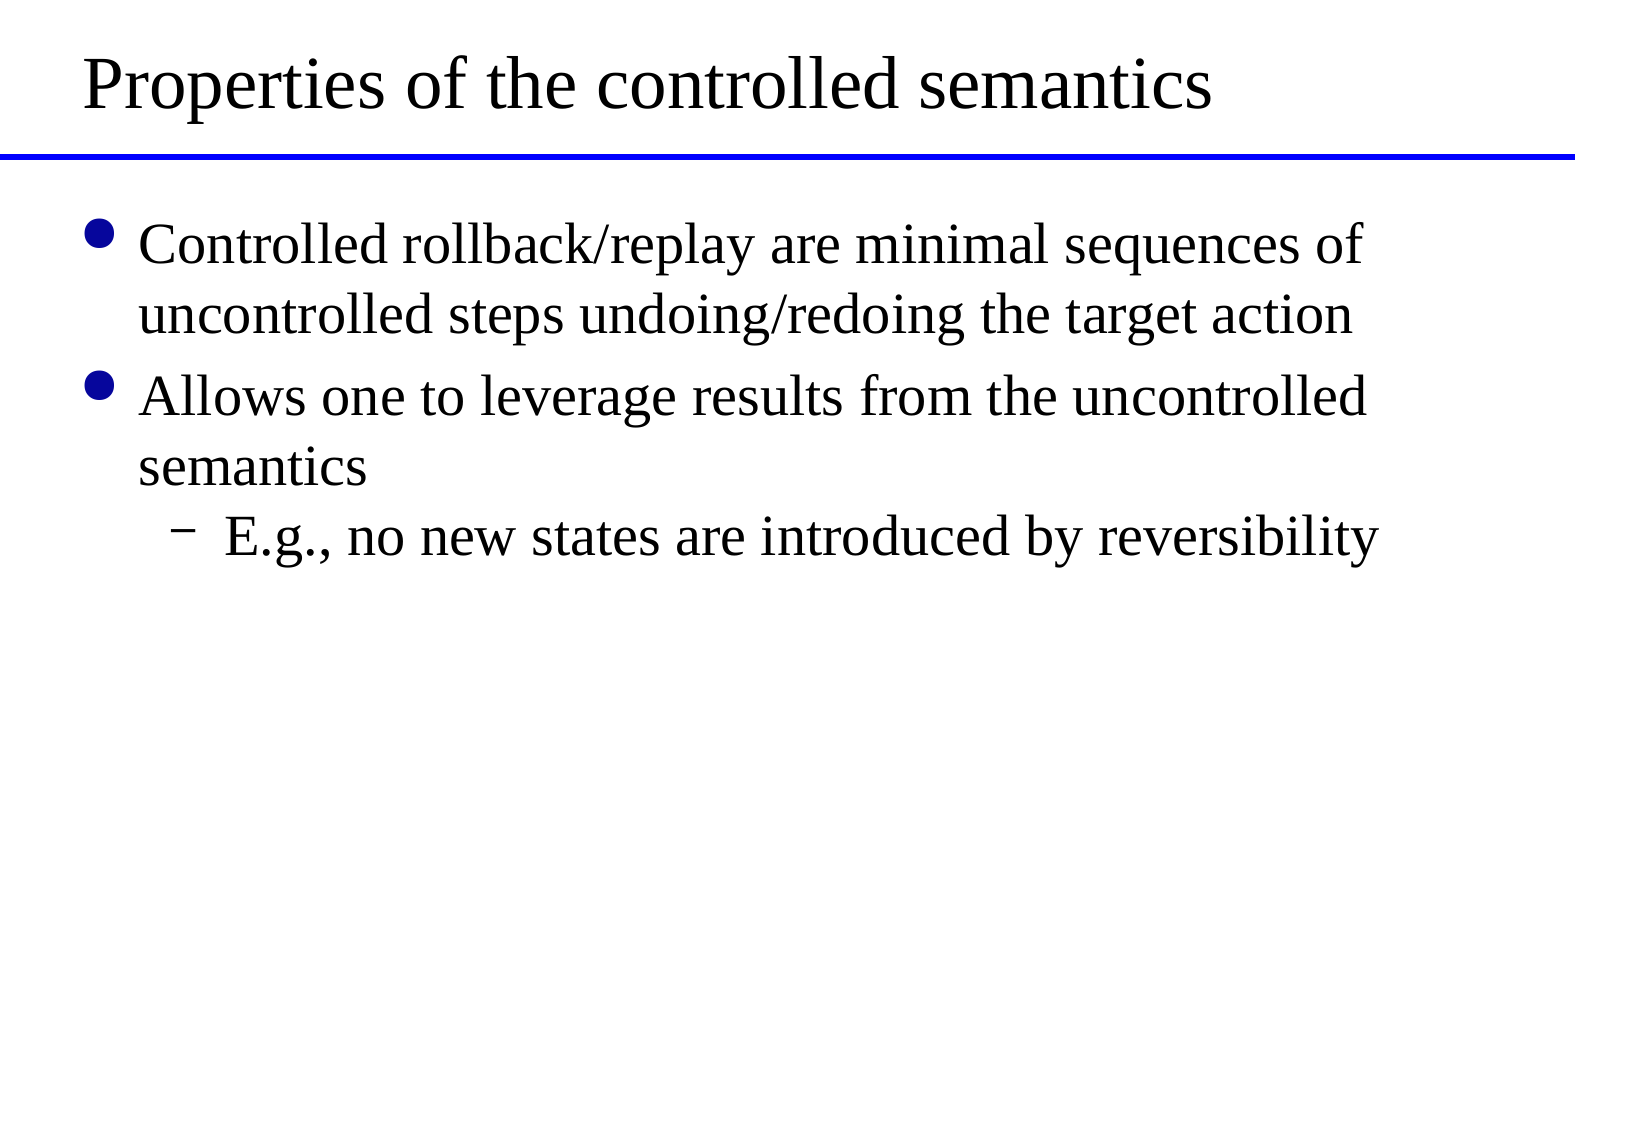

# Properties of the controlled semantics
Controlled rollback/replay are minimal sequences of uncontrolled steps undoing/redoing the target action
Allows one to leverage results from the uncontrolled semantics
E.g., no new states are introduced by reversibility